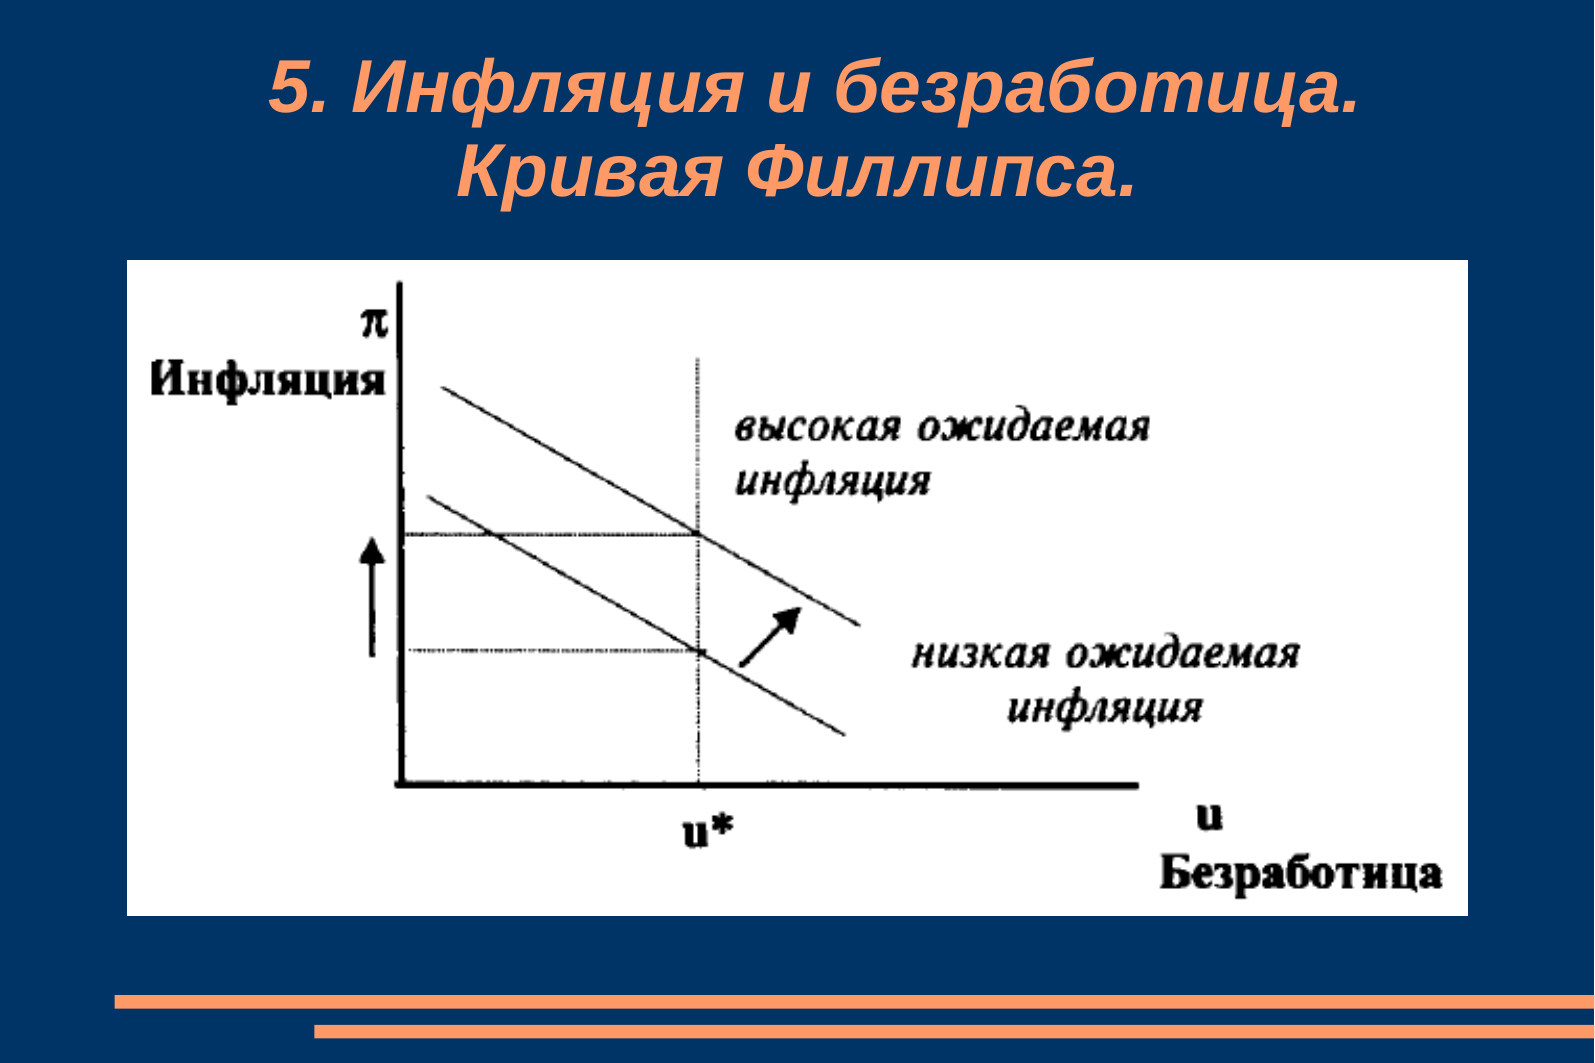

# 5. Инфляция и безработица. Кривая Филлипса.